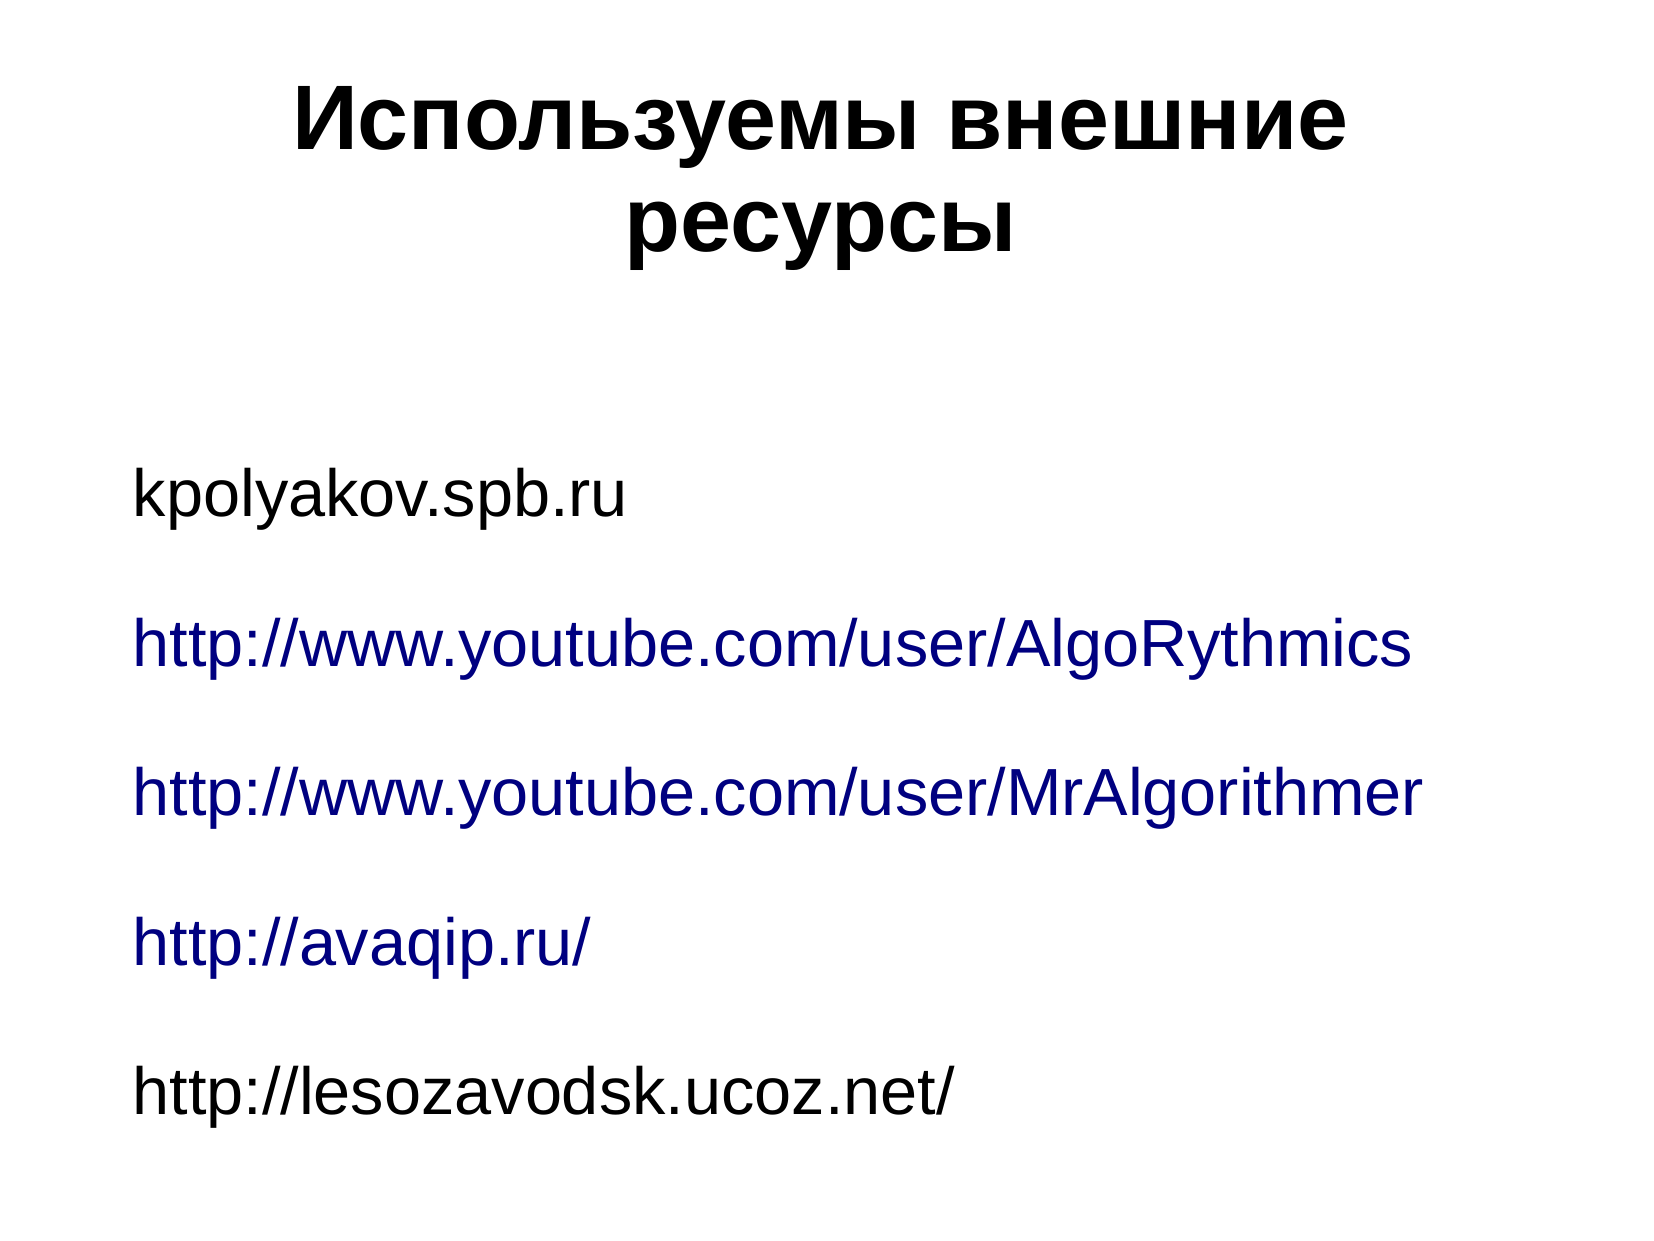

Используемы внешние ресурсы
kpolyakov.spb.ru
http://www.youtube.com/user/AlgoRythmics
http://www.youtube.com/user/MrAlgorithmer
http://avaqip.ru/
http://lesozavodsk.ucoz.net/